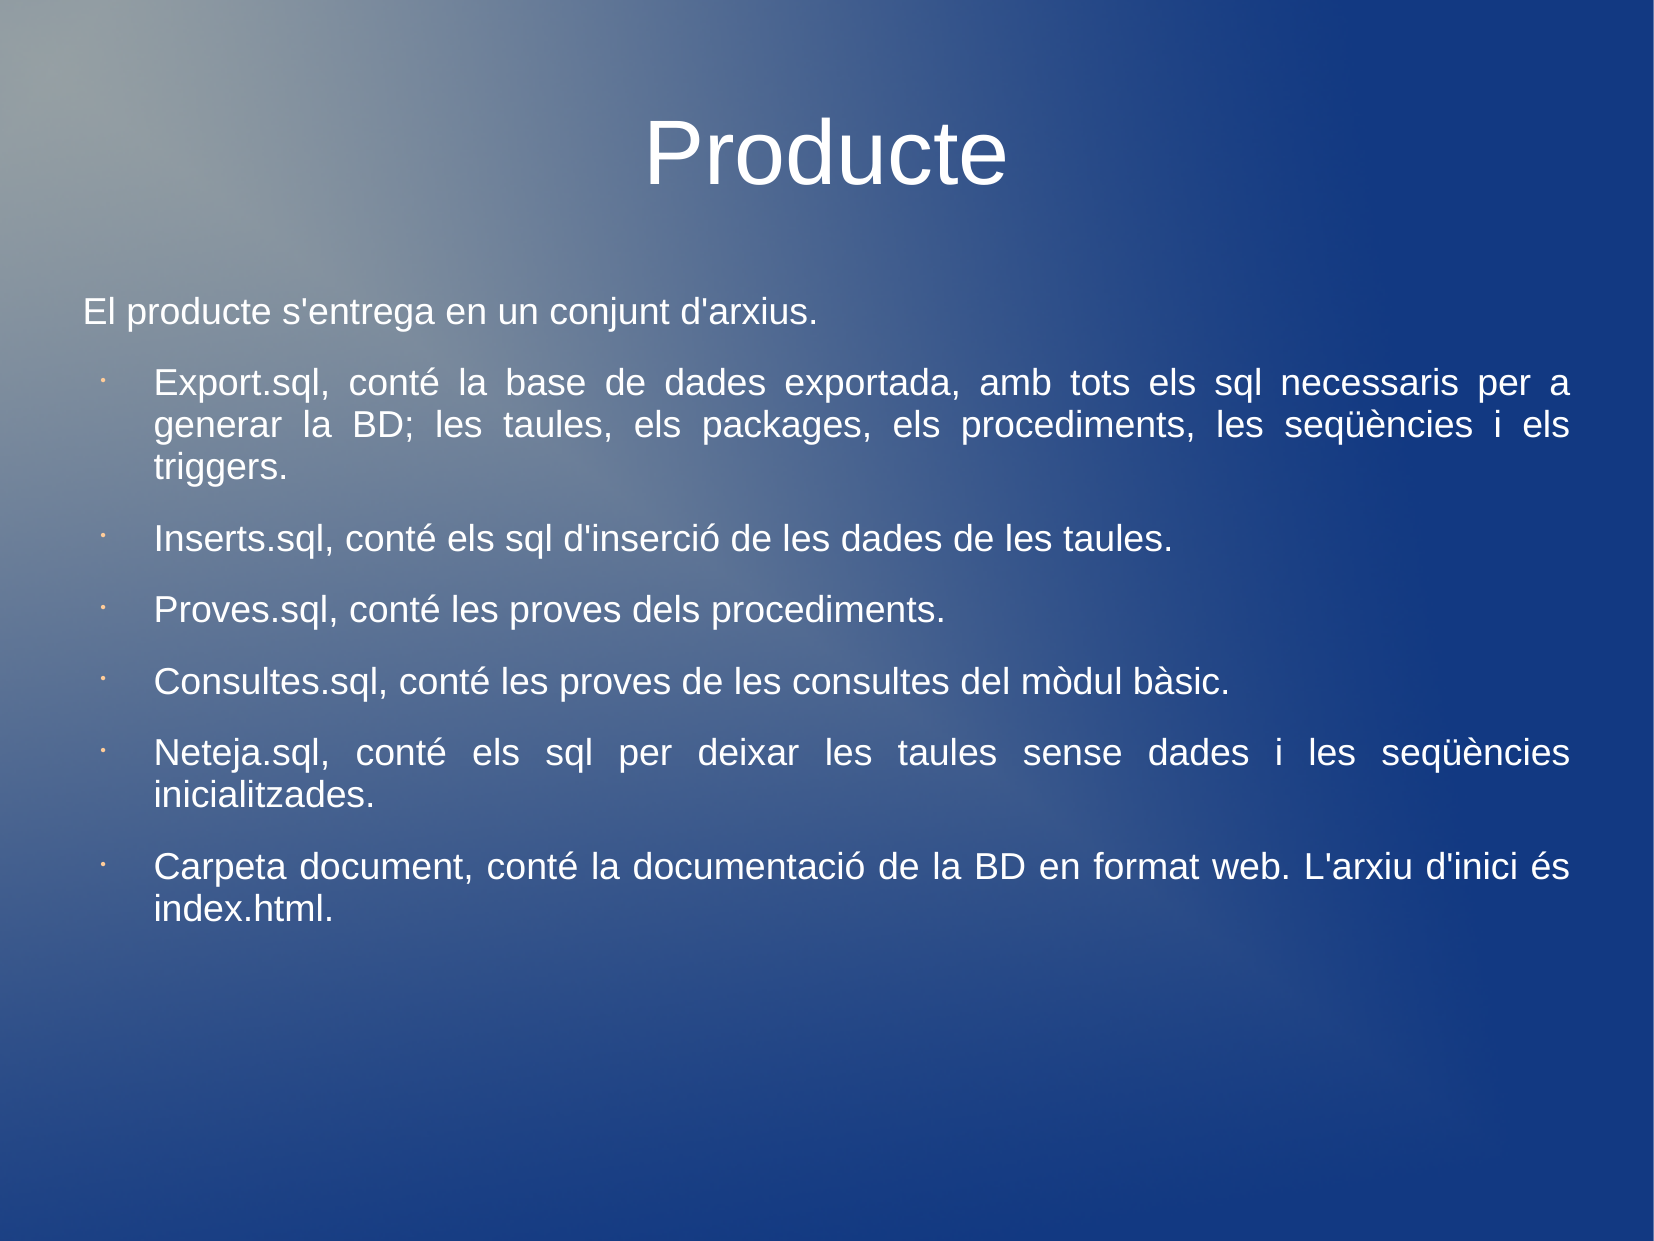

# Producte
El producte s'entrega en un conjunt d'arxius.
Export.sql, conté la base de dades exportada, amb tots els sql necessaris per a generar la BD; les taules, els packages, els procediments, les seqüències i els triggers.
Inserts.sql, conté els sql d'inserció de les dades de les taules.
Proves.sql, conté les proves dels procediments.
Consultes.sql, conté les proves de les consultes del mòdul bàsic.
Neteja.sql, conté els sql per deixar les taules sense dades i les seqüències inicialitzades.
Carpeta document, conté la documentació de la BD en format web. L'arxiu d'inici és index.html.